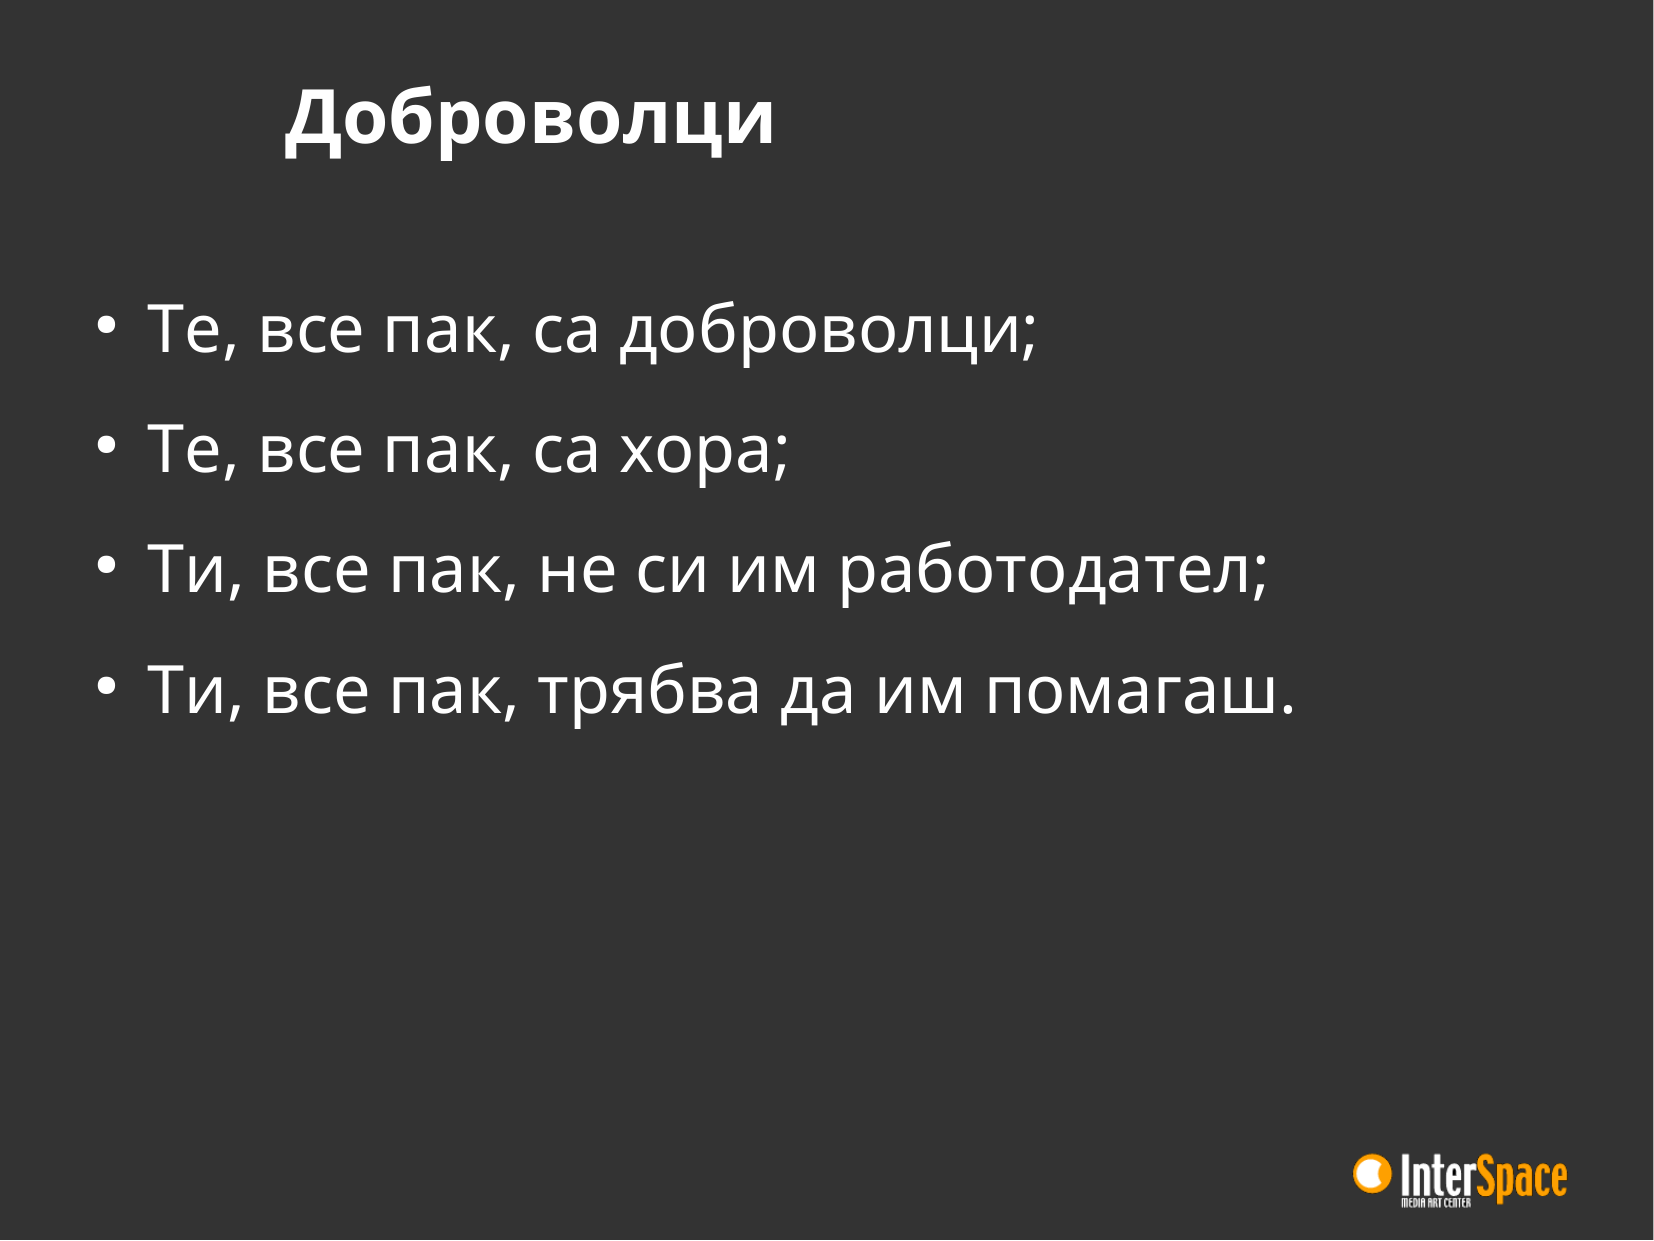

# Доброволци
Те, все пак, са доброволци;
Те, все пак, са хора;
Ти, все пак, не си им работодател;
Ти, все пак, трябва да им помагаш.